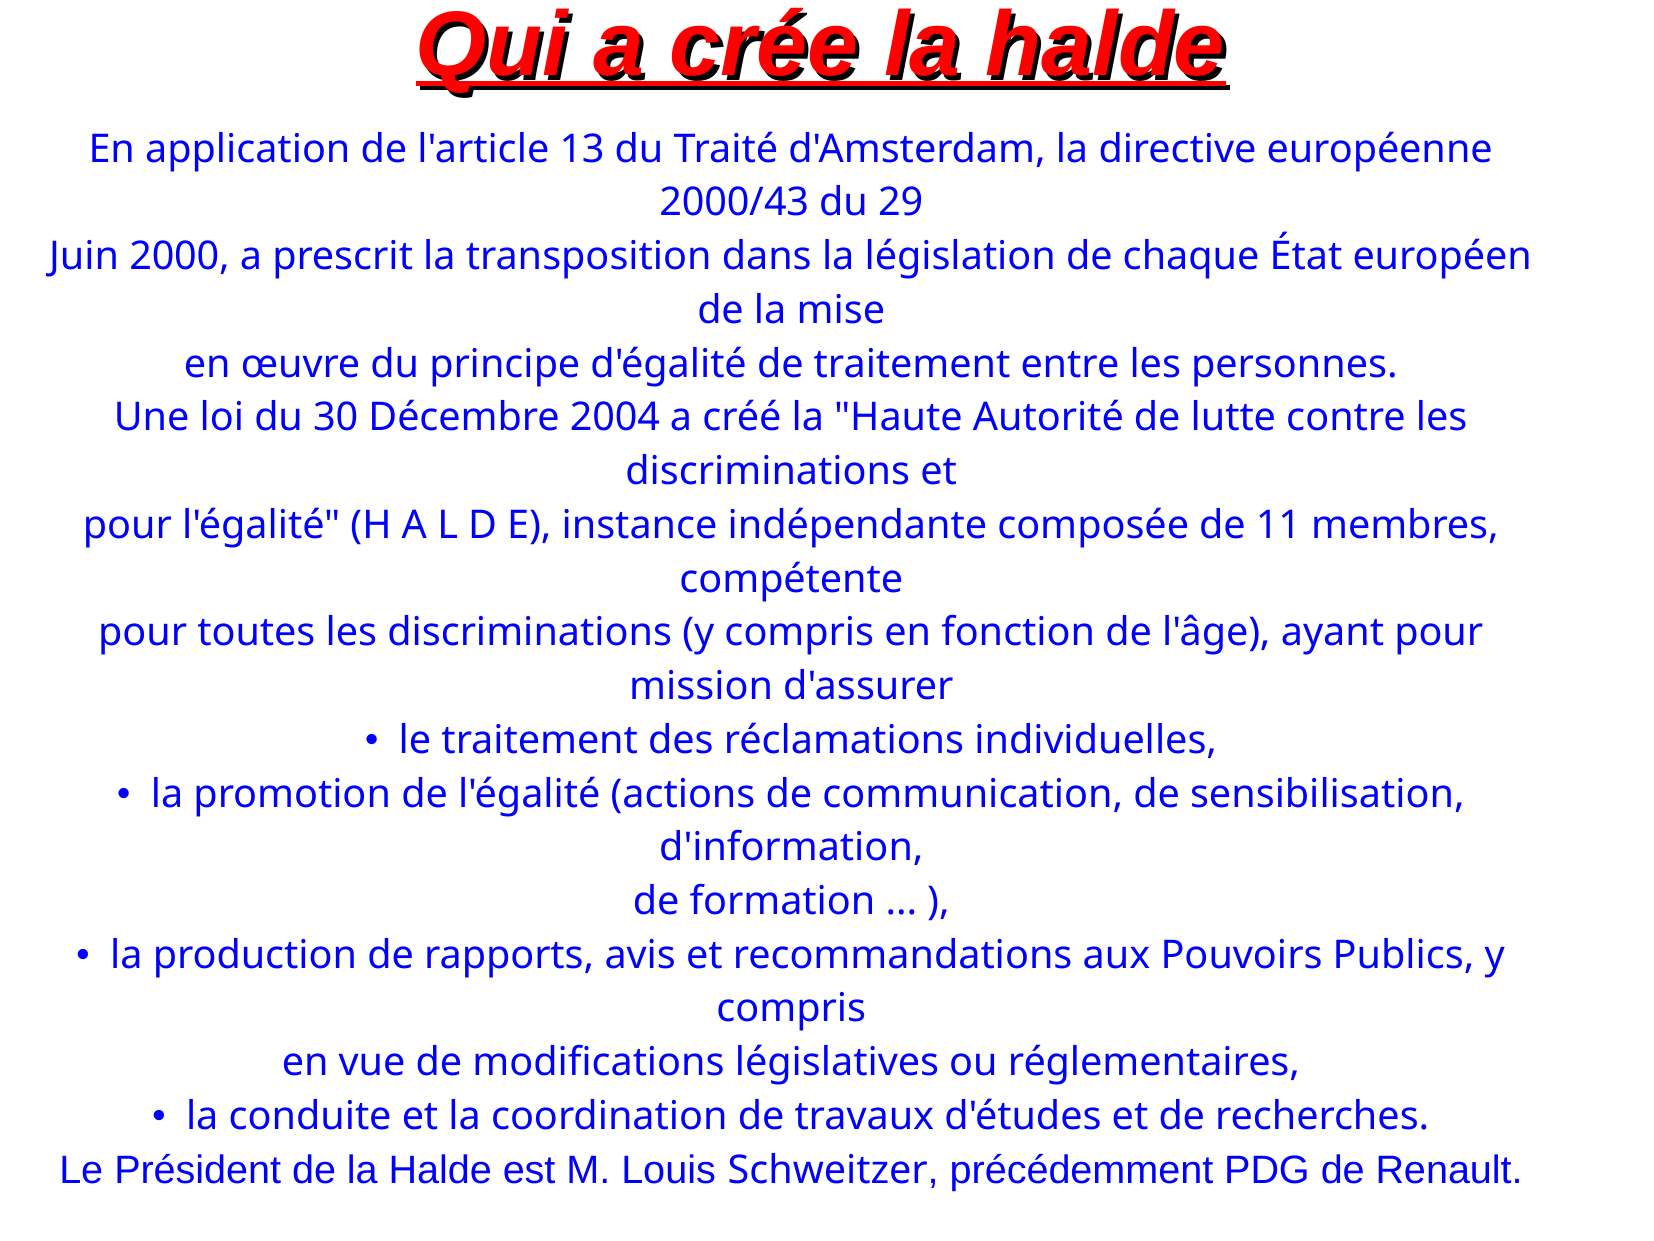

# Qui a crée la halde
En application de l'article 13 du Traité d'Amsterdam, la directive européenne 2000/43 du 29
Juin 2000, a prescrit la transposition dans la législation de chaque État européen de la mise
en œuvre du principe d'égalité de traitement entre les personnes.
Une loi du 30 Décembre 2004 a créé la "Haute Autorité de lutte contre les discriminations et
pour l'égalité" (H A L D E), instance indépendante composée de 11 membres, compétente
pour toutes les discriminations (y compris en fonction de l'âge), ayant pour mission d'assurer
• le traitement des réclamations individuelles,
• la promotion de l'égalité (actions de communication, de sensibilisation, d'information,
de formation ... ),
• la production de rapports, avis et recommandations aux Pouvoirs Publics, y compris
en vue de modifications législatives ou réglementaires,
• la conduite et la coordination de travaux d'études et de recherches.
Le Président de la Halde est M. Louis Schweitzer, précédemment PDG de Renault.